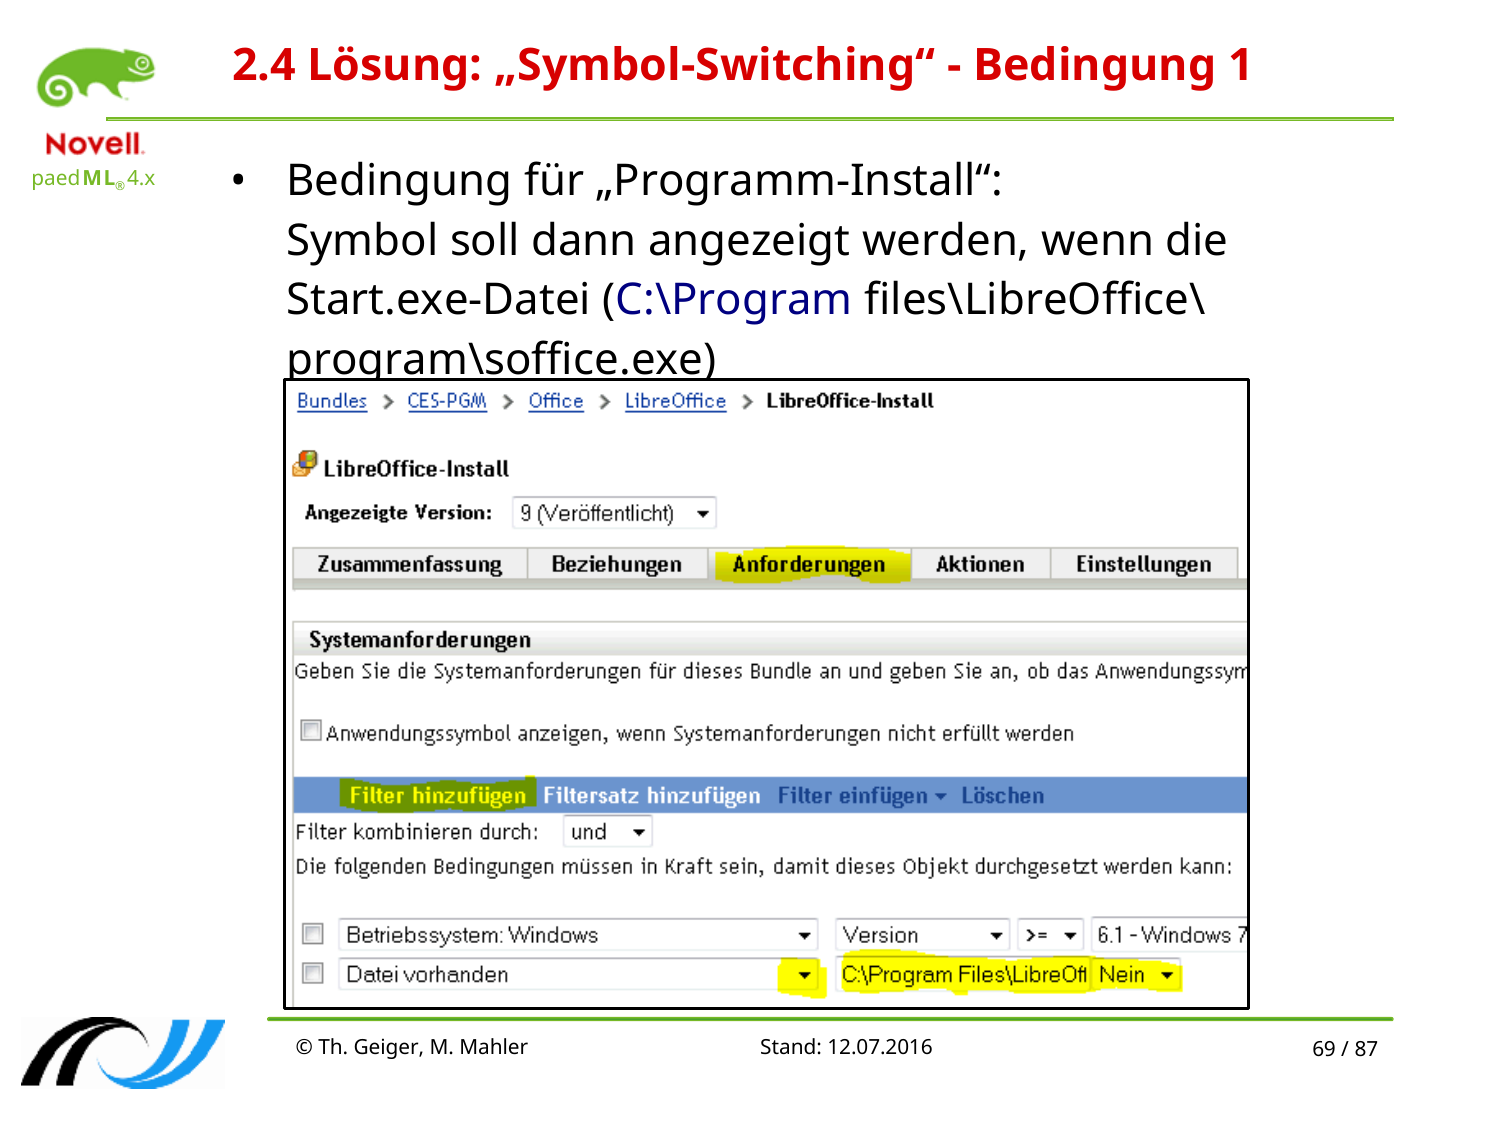

# 2.4 Lösung: „Symbol-Switching“ - Bedingung 1
Bedingung für „Programm-Install“:
Symbol soll dann angezeigt werden, wenn die Start.exe-Datei (C:\Program files\LibreOffice\program\soffice.exe)
nicht vorhanden ist!
© Th. Geiger, M. Mahler
12.07.2016
69